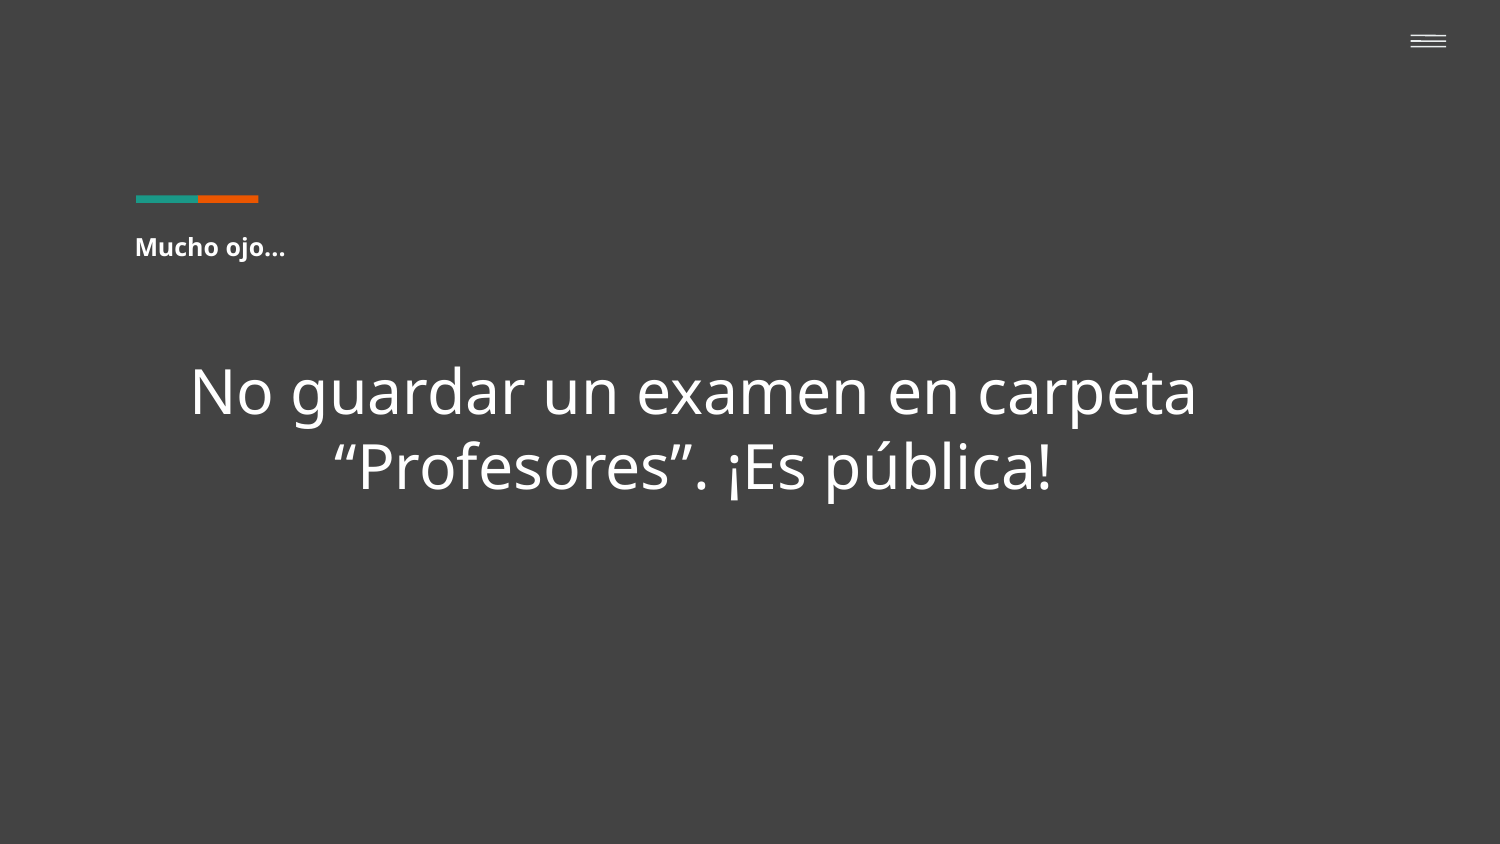

# Mucho ojo...
No guardar un examen en carpeta “Profesores”. ¡Es pública!